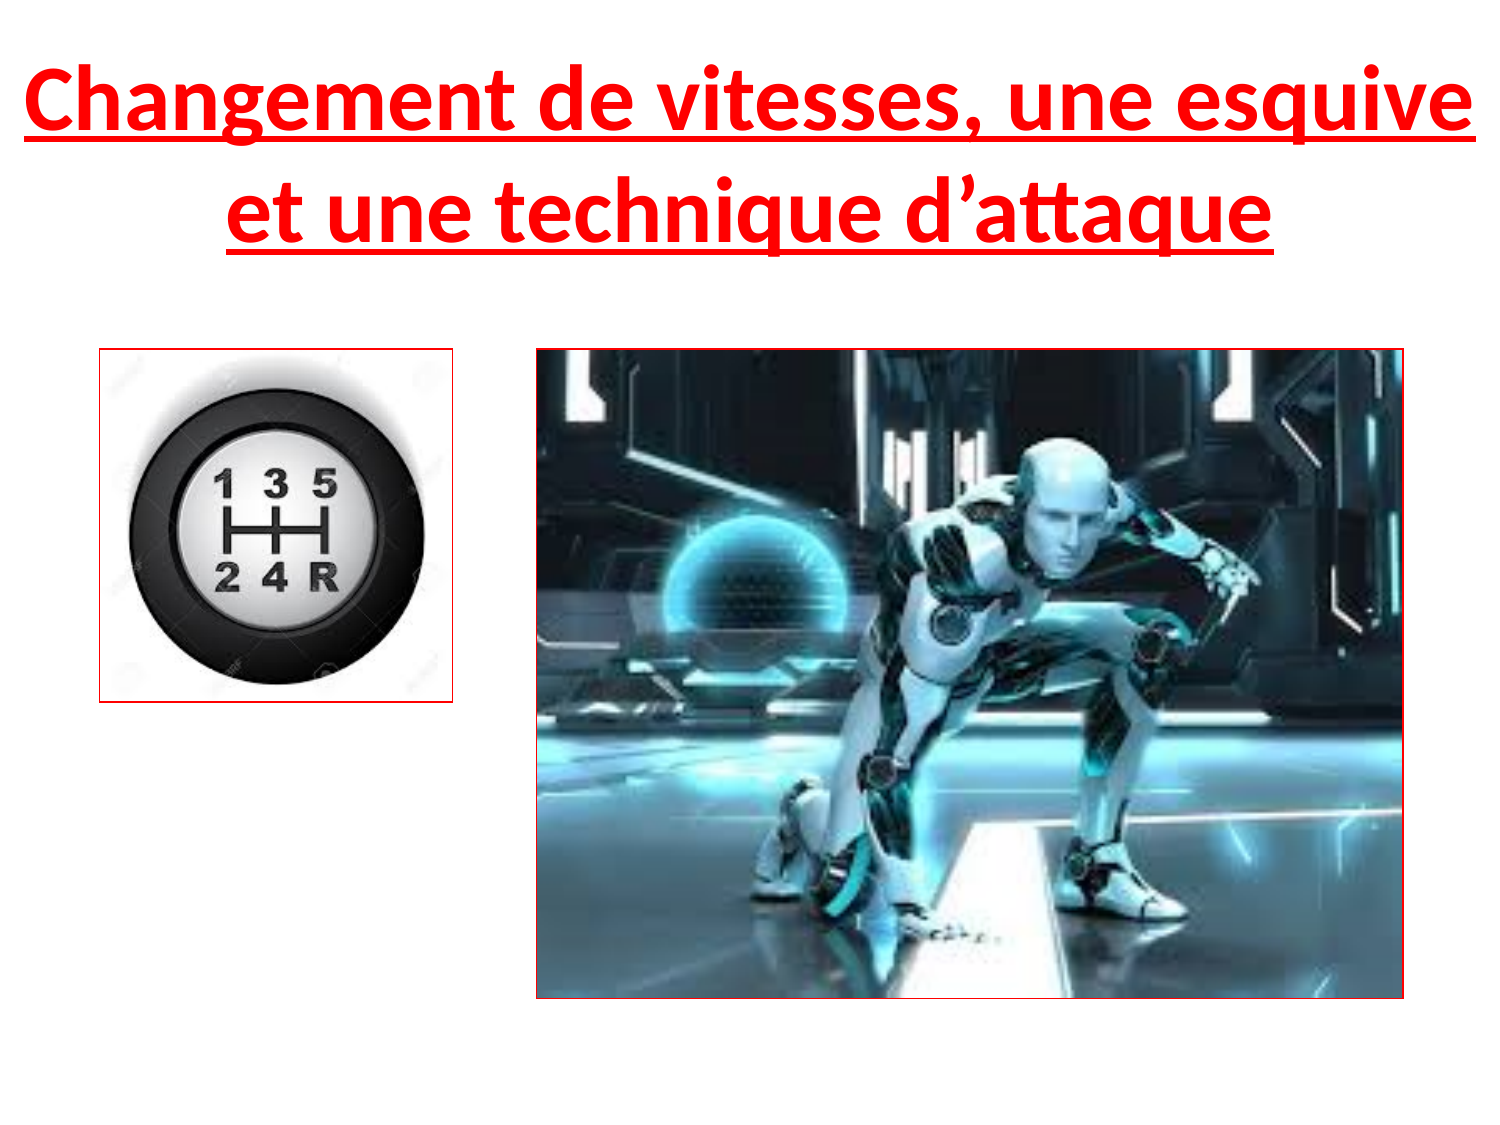

Changement de vitesses, une esquive et une technique d’attaque